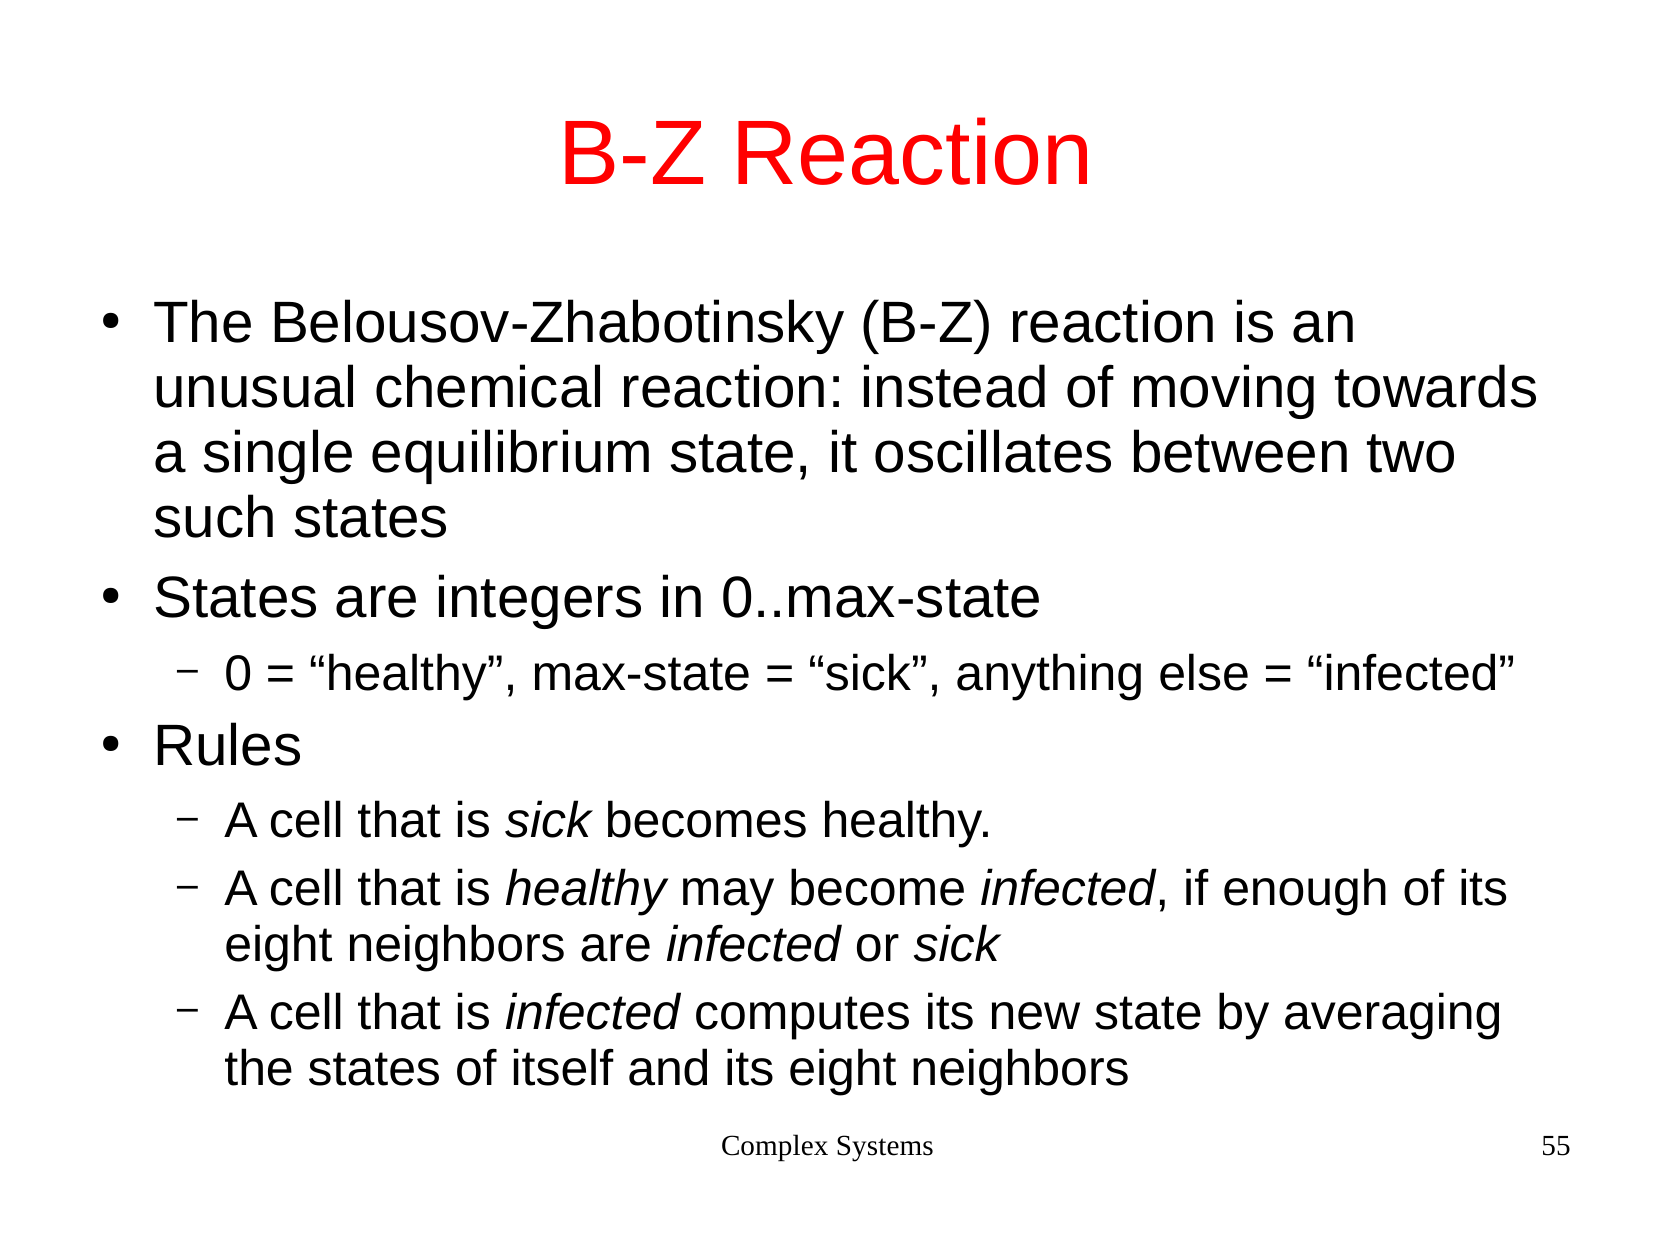

# B-Z Reaction
The Belousov-Zhabotinsky (B-Z) reaction is an unusual chemical reaction: instead of moving towards a single equilibrium state, it oscillates between two such states
States are integers in 0..max-state
0 = “healthy”, max-state = “sick”, anything else = “infected”
Rules
A cell that is sick becomes healthy.
A cell that is healthy may become infected, if enough of its eight neighbors are infected or sick
A cell that is infected computes its new state by averaging the states of itself and its eight neighbors
Complex Systems
55